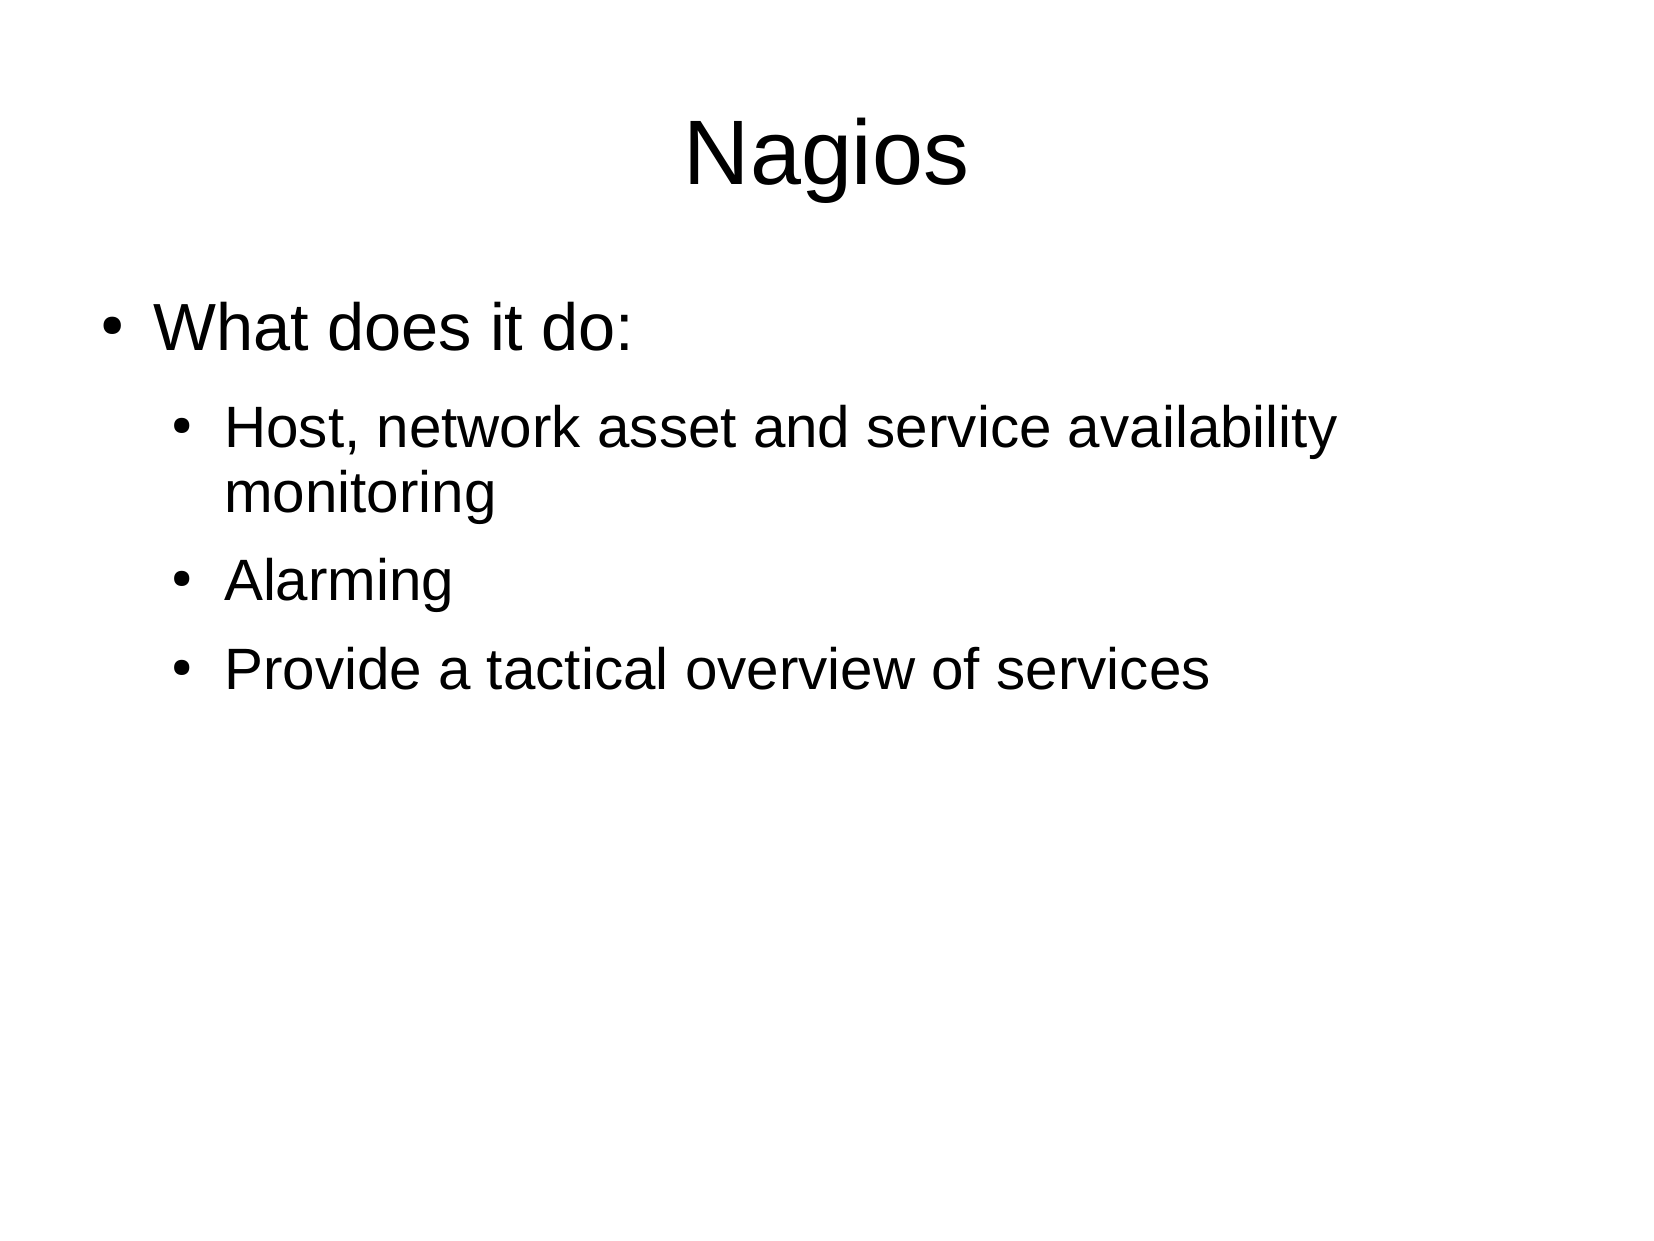

# Nagios
What does it do:
Host, network asset and service availability monitoring
Alarming
Provide a tactical overview of services